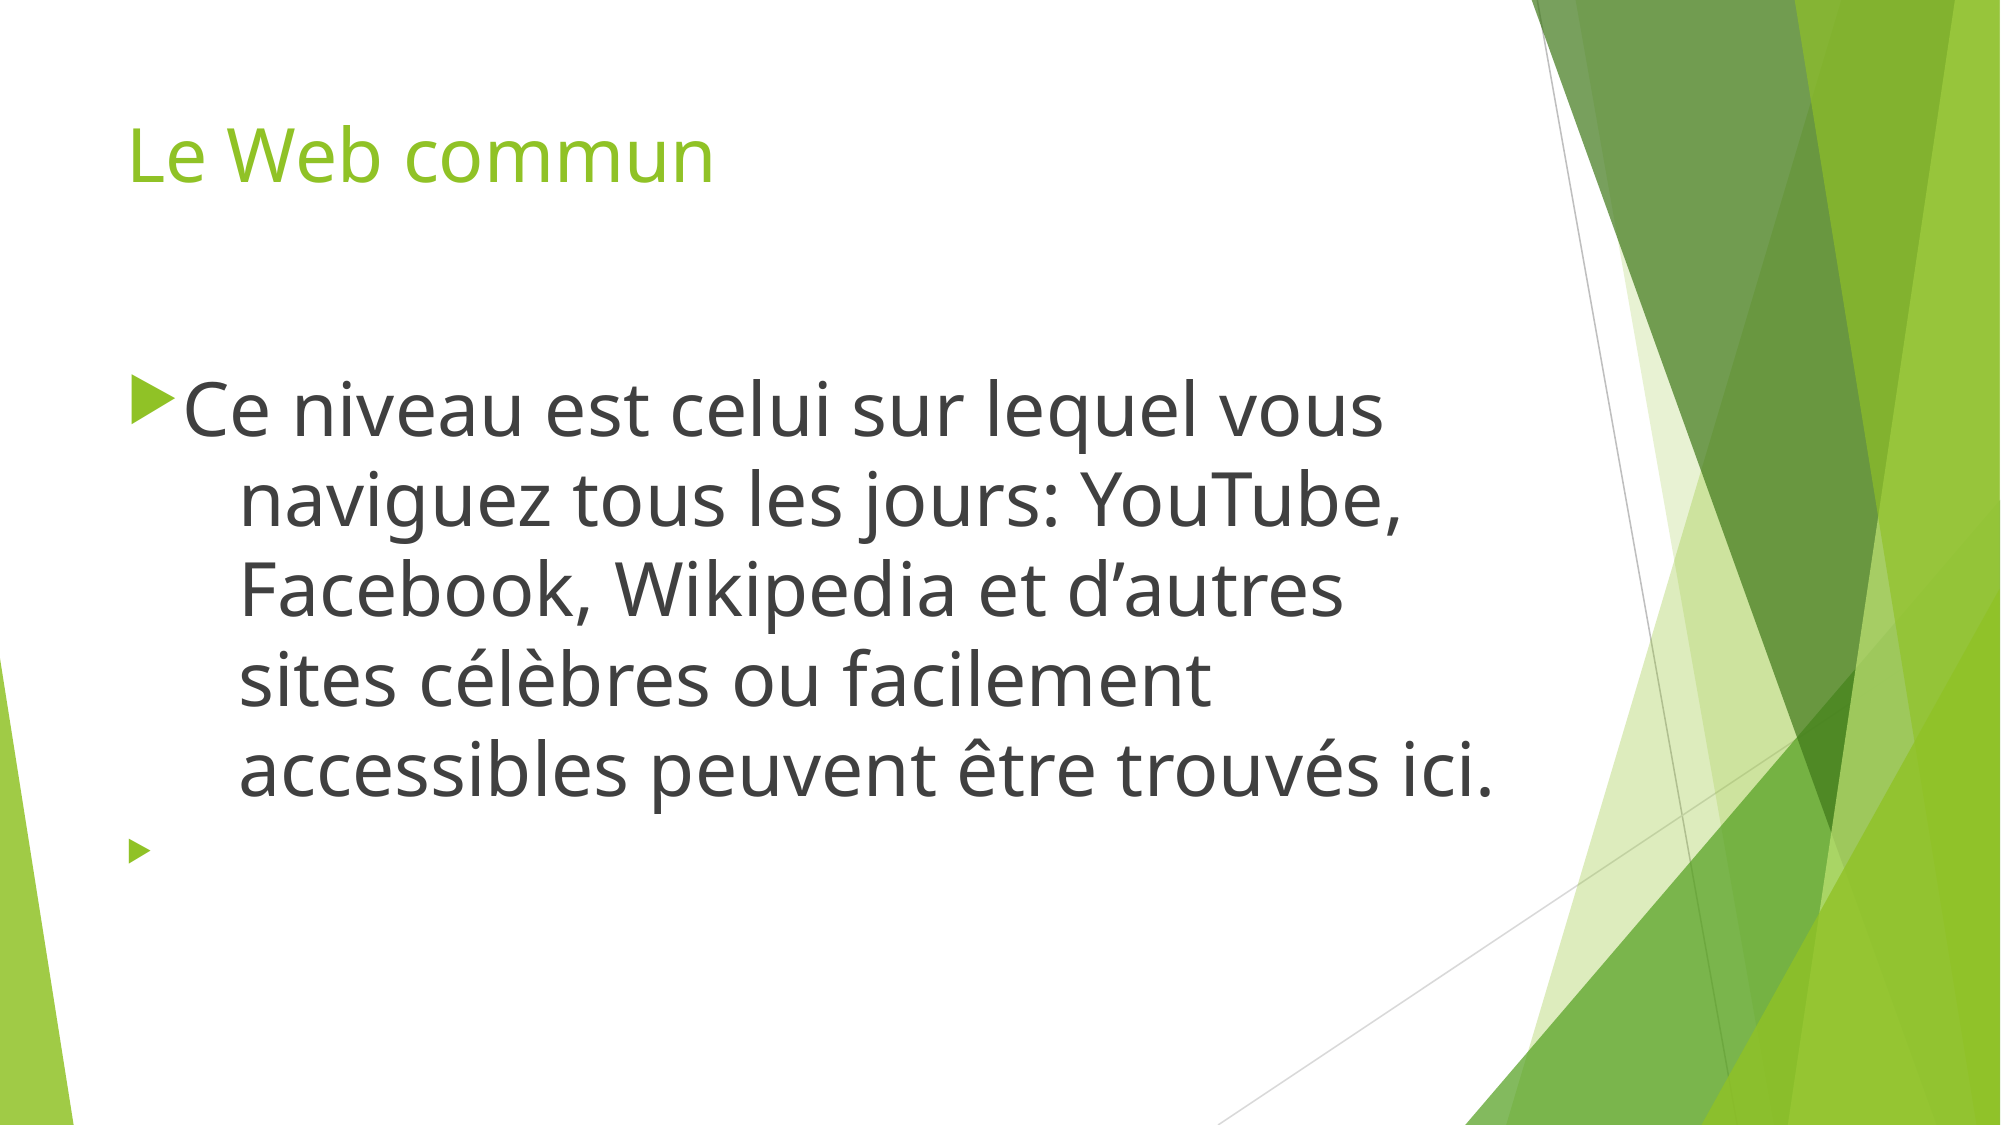

# Le Web commun
Ce niveau est celui sur lequel vous naviguez tous les jours: YouTube, Facebook, Wikipedia et d’autres sites célèbres ou facilement accessibles peuvent être trouvés ici.